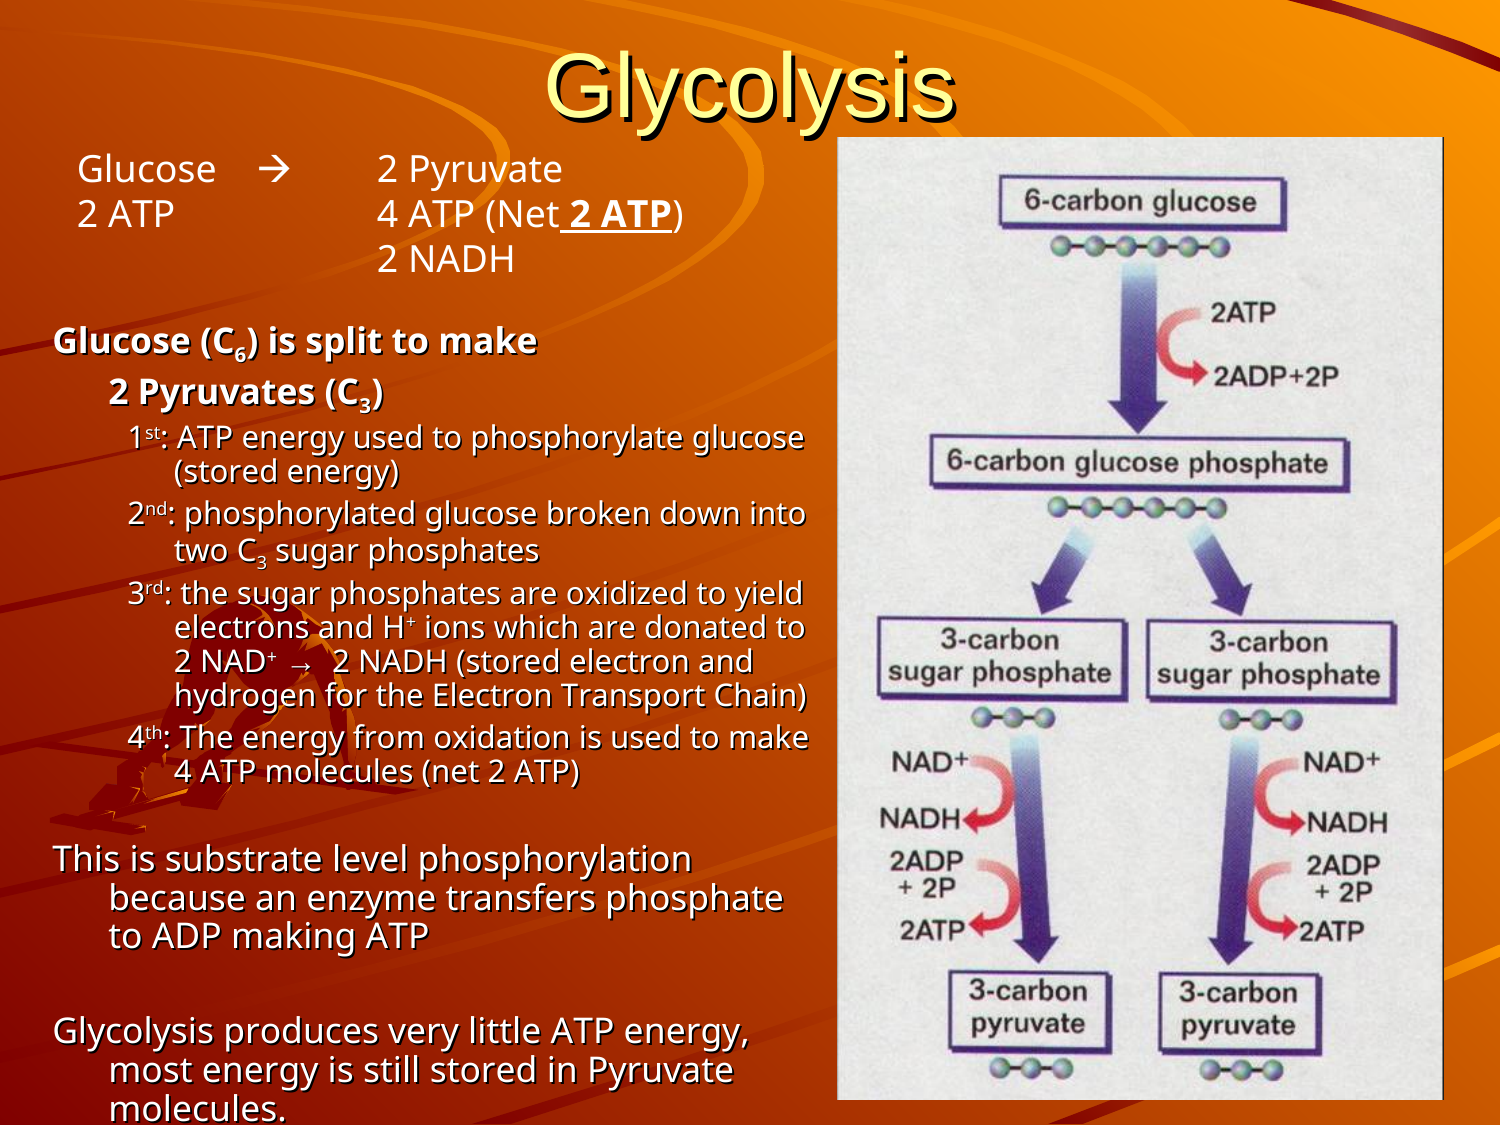

# Glycolysis
Glucose	 	2 Pyruvate
2 ATP		4 ATP (Net 2 ATP)
		2 NADH
Glucose (C6) is split to make
	2 Pyruvates (C3)
1st: ATP energy used to phosphorylate glucose (stored energy)
2nd: phosphorylated glucose broken down into two C3 sugar phosphates
3rd: the sugar phosphates are oxidized to yield electrons and H+ ions which are donated to 2 NAD+ → 2 NADH (stored electron and hydrogen for the Electron Transport Chain)
4th: The energy from oxidation is used to make 4 ATP molecules (net 2 ATP)
This is substrate level phosphorylation because an enzyme transfers phosphate to ADP making ATP
Glycolysis produces very little ATP energy, most energy is still stored in Pyruvate molecules.